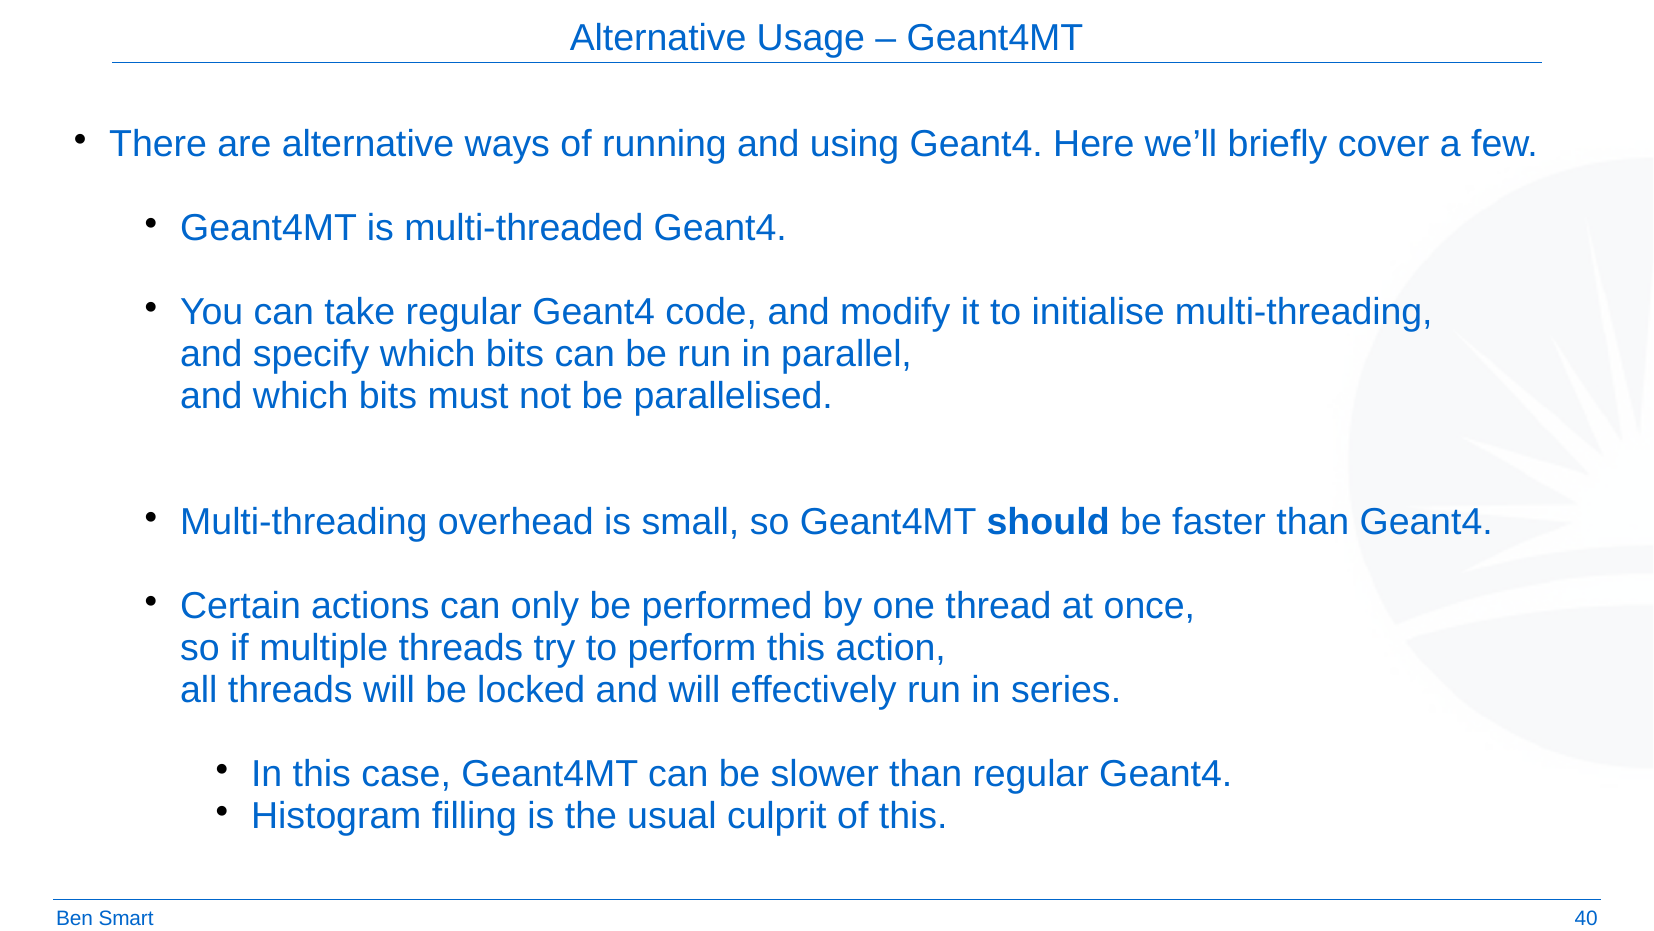

Alternative Usage – Geant4MT
There are alternative ways of running and using Geant4. Here we’ll briefly cover a few.
Geant4MT is multi-threaded Geant4.
You can take regular Geant4 code, and modify it to initialise multi-threading,
and specify which bits can be run in parallel,
and which bits must not be parallelised.
Multi-threading overhead is small, so Geant4MT should be faster than Geant4.
Certain actions can only be performed by one thread at once,
so if multiple threads try to perform this action,
all threads will be locked and will effectively run in series.
In this case, Geant4MT can be slower than regular Geant4.
Histogram filling is the usual culprit of this.
Ben Smart